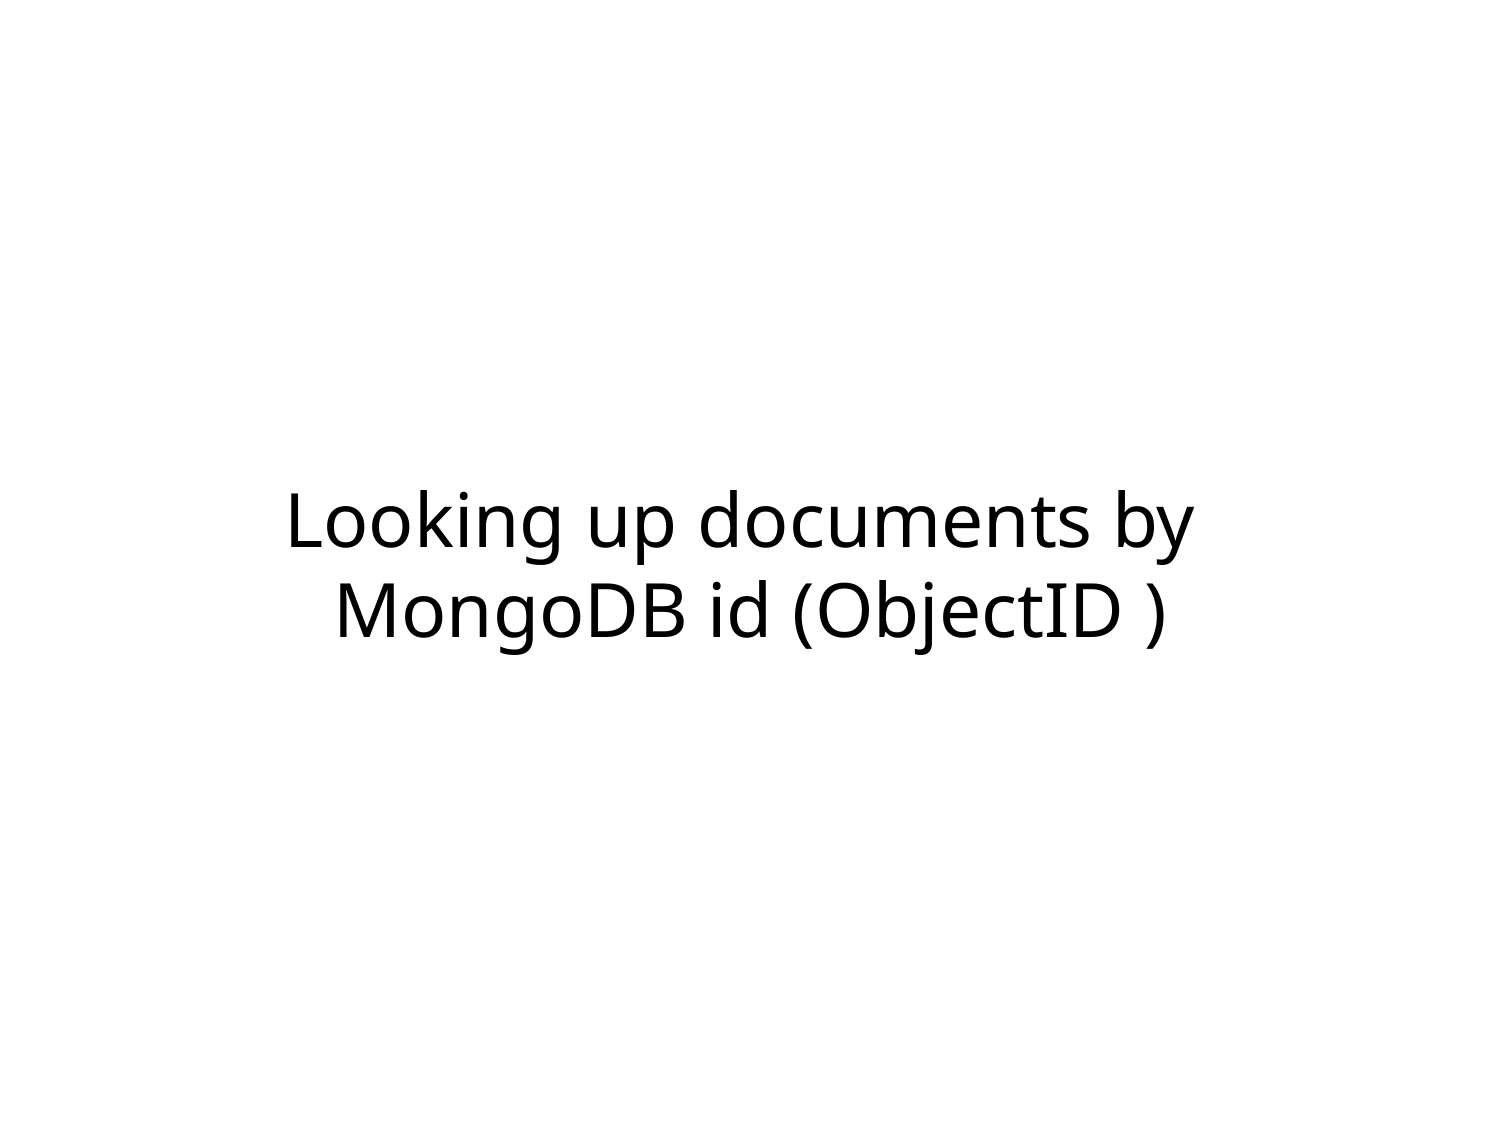

# Looking up documents by MongoDB id (ObjectID )